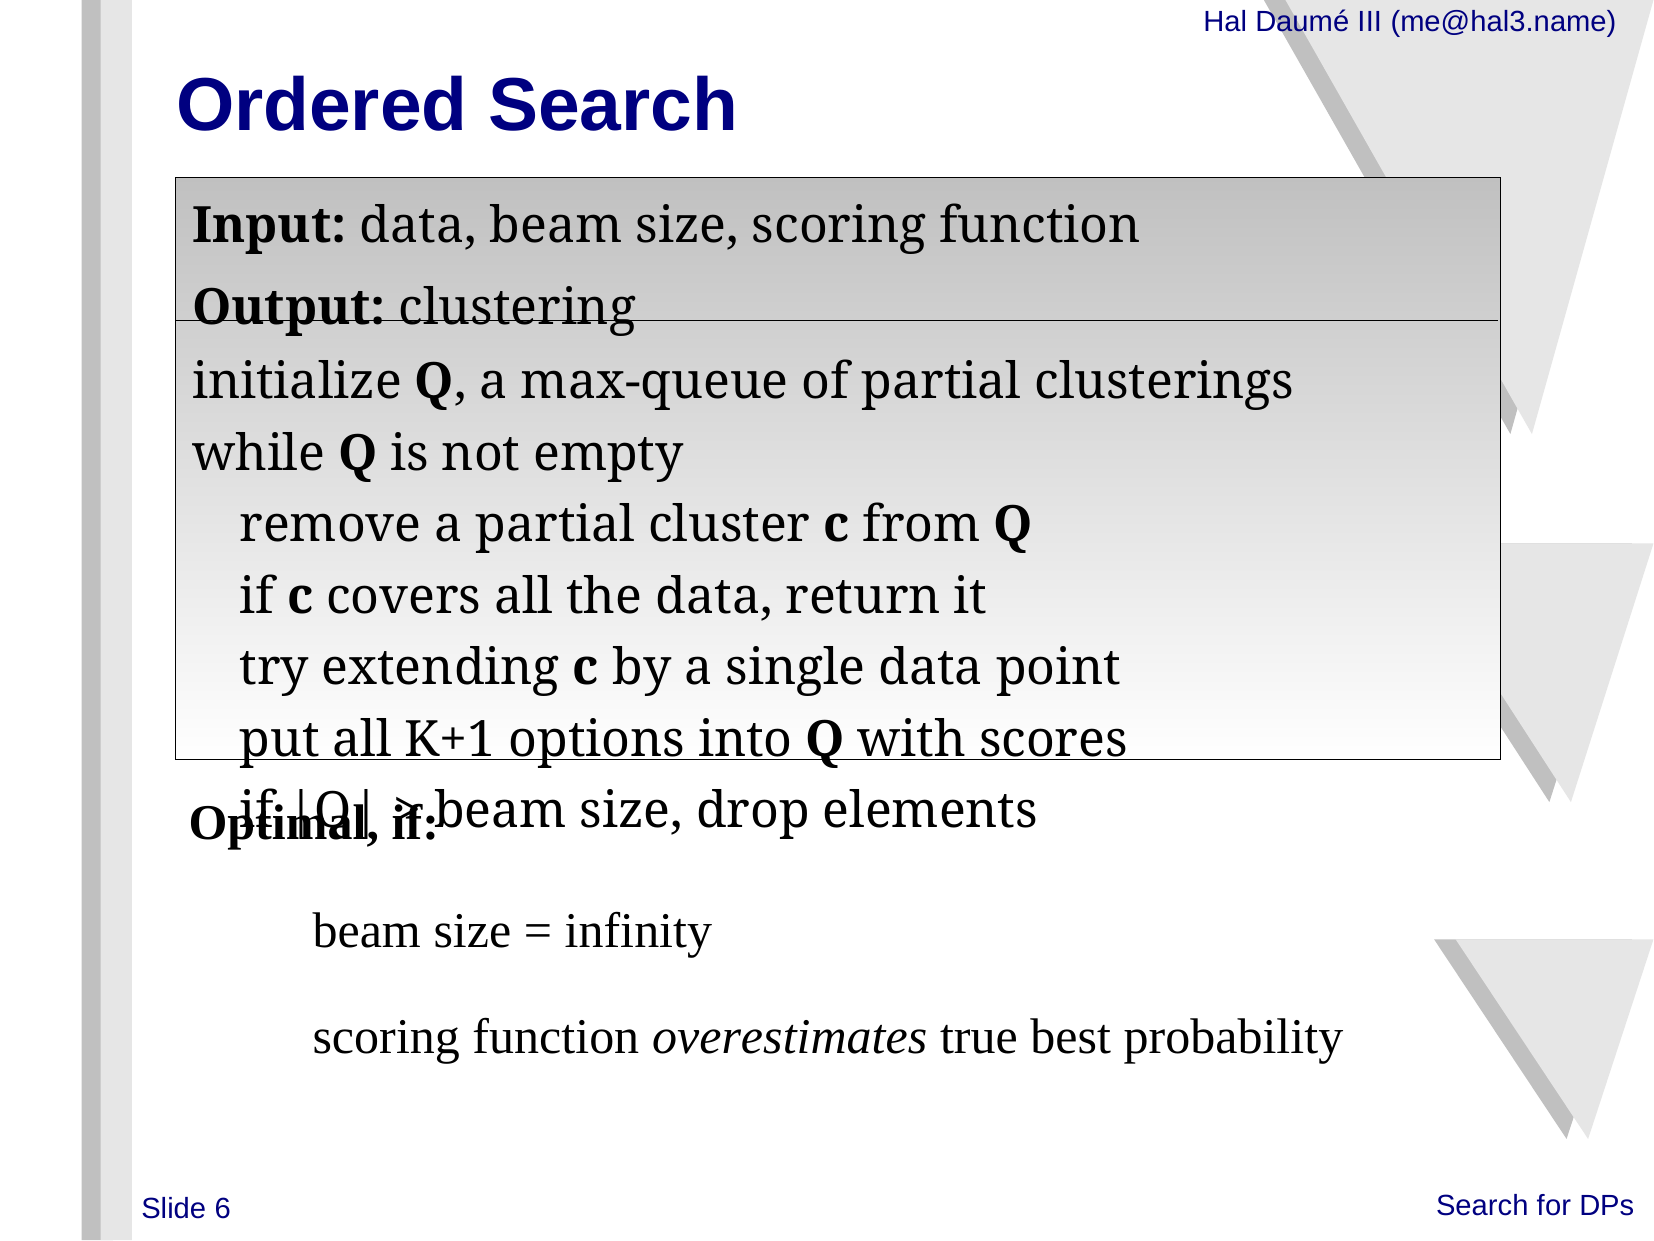

# Ordered Search
Input: data, beam size, scoring function
Output: clustering
initialize Q, a max-queue of partial clusterings
while Q is not empty
remove a partial cluster c from Q
if c covers all the data, return it
try extending c by a single data point
put all K+1 options into Q with scores
if |Q| > beam size, drop elements
Optimal, if:
beam size = infinity
scoring function overestimates true best probability